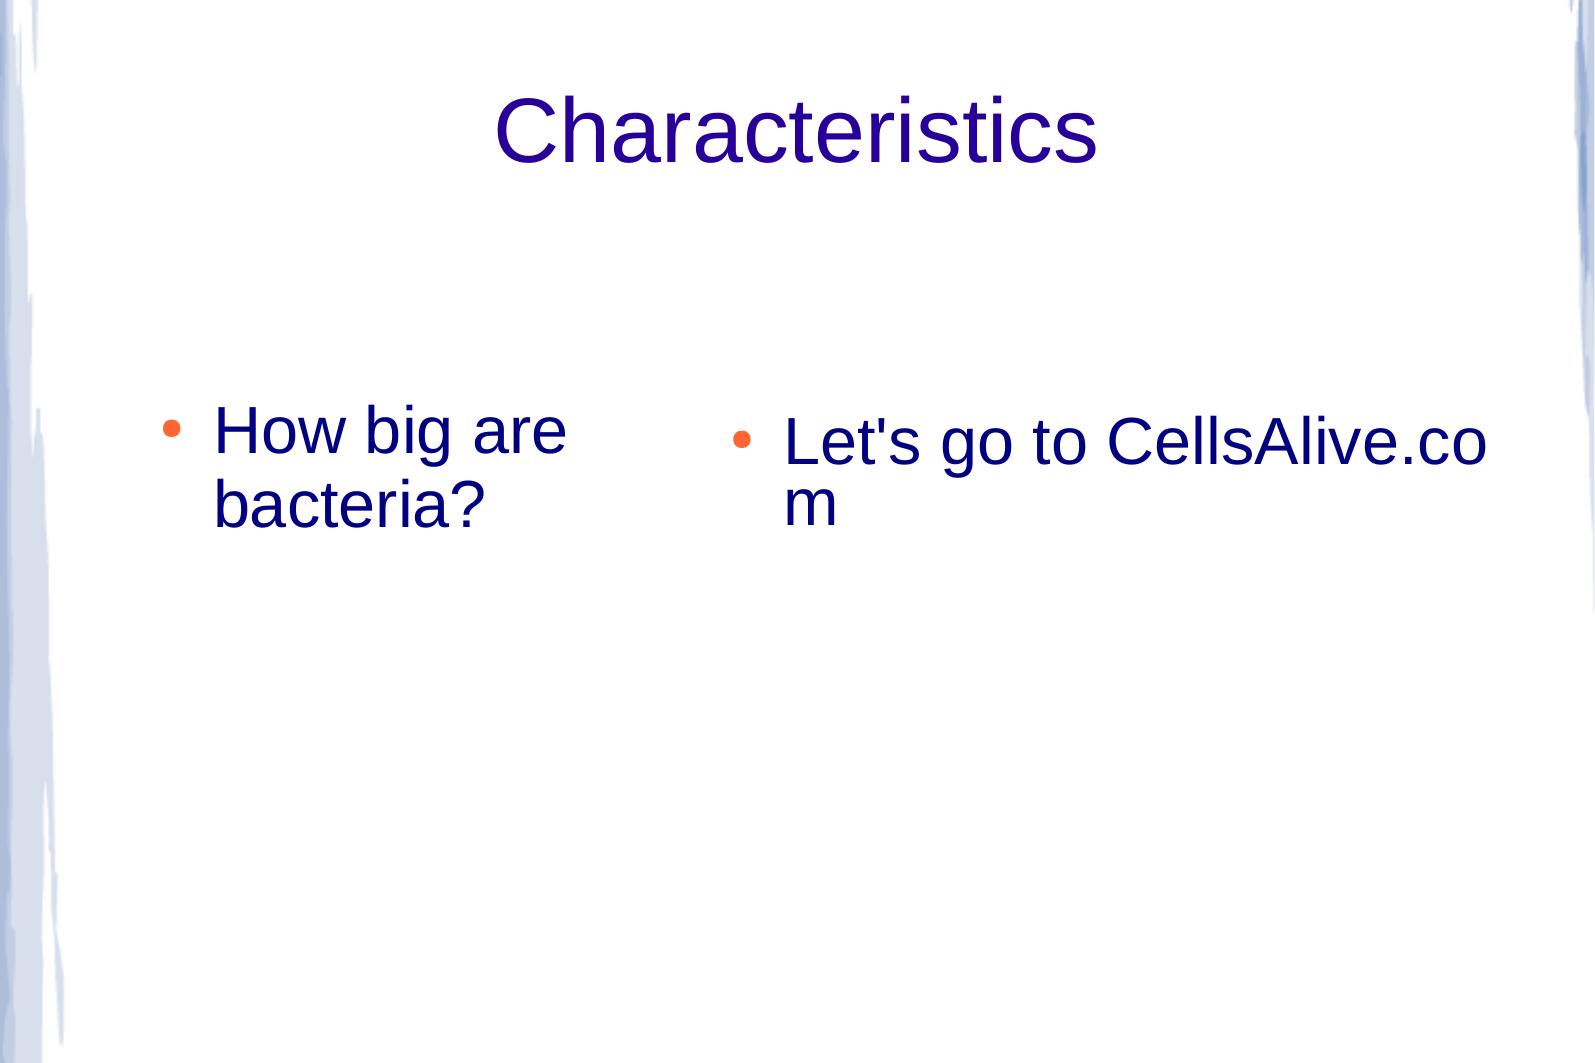

# Characteristics
How big are bacteria?
Let's go to CellsAlive.com